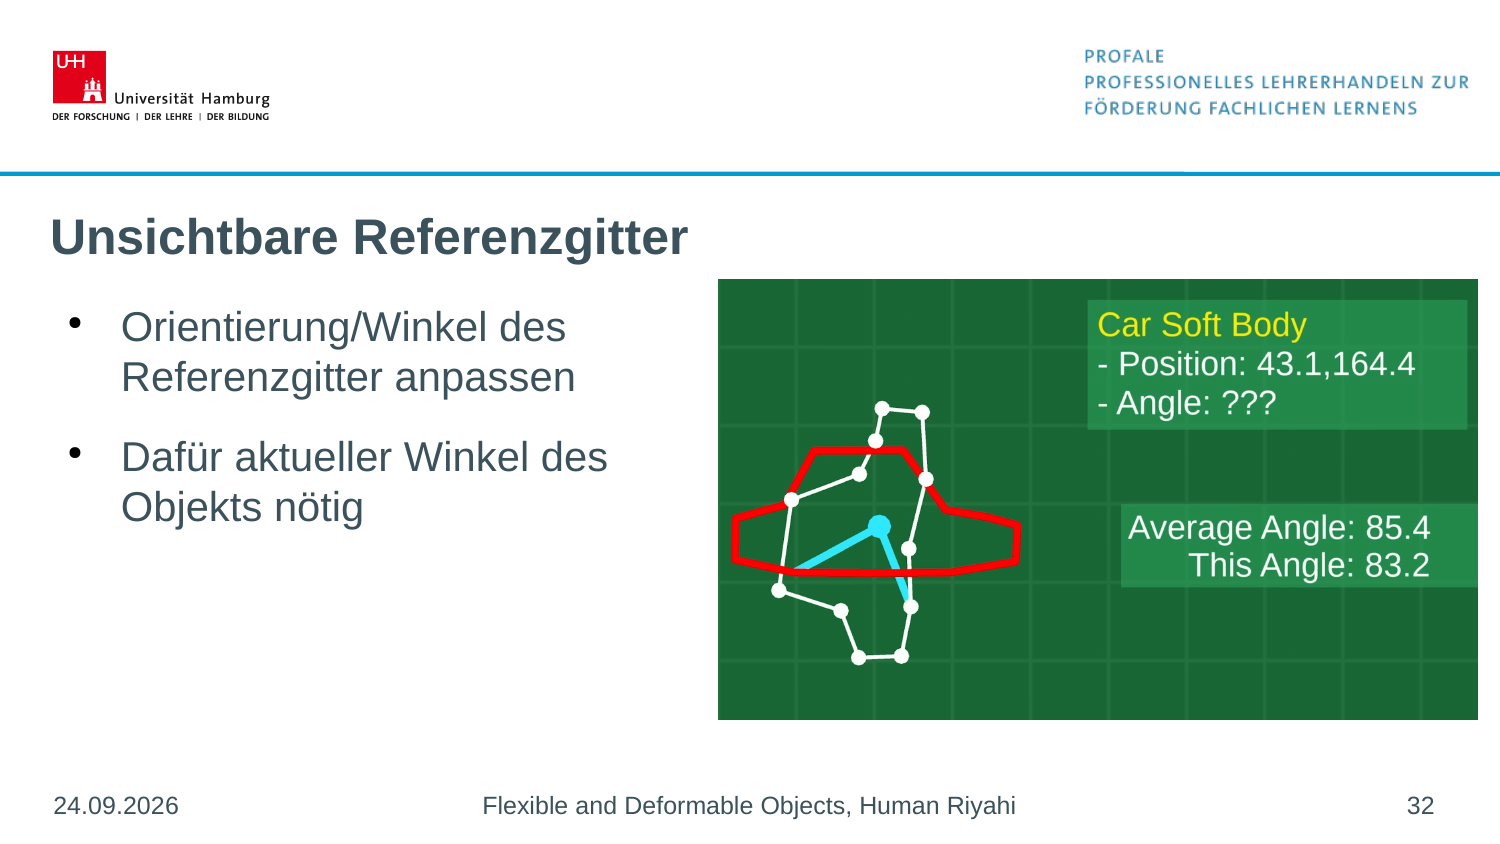

Quelle: basically dieses jellycar video und das f dai buch
Wenn Zeit bleibt, durch eigene Abbildung ersetzen
# Unsichtbare Referenzgitter
Orientierung/Winkel des Referenzgitter anpassen
Dafür aktueller Winkel des Objekts nötig
Flexible and Deformable Objects, Human Riyahi